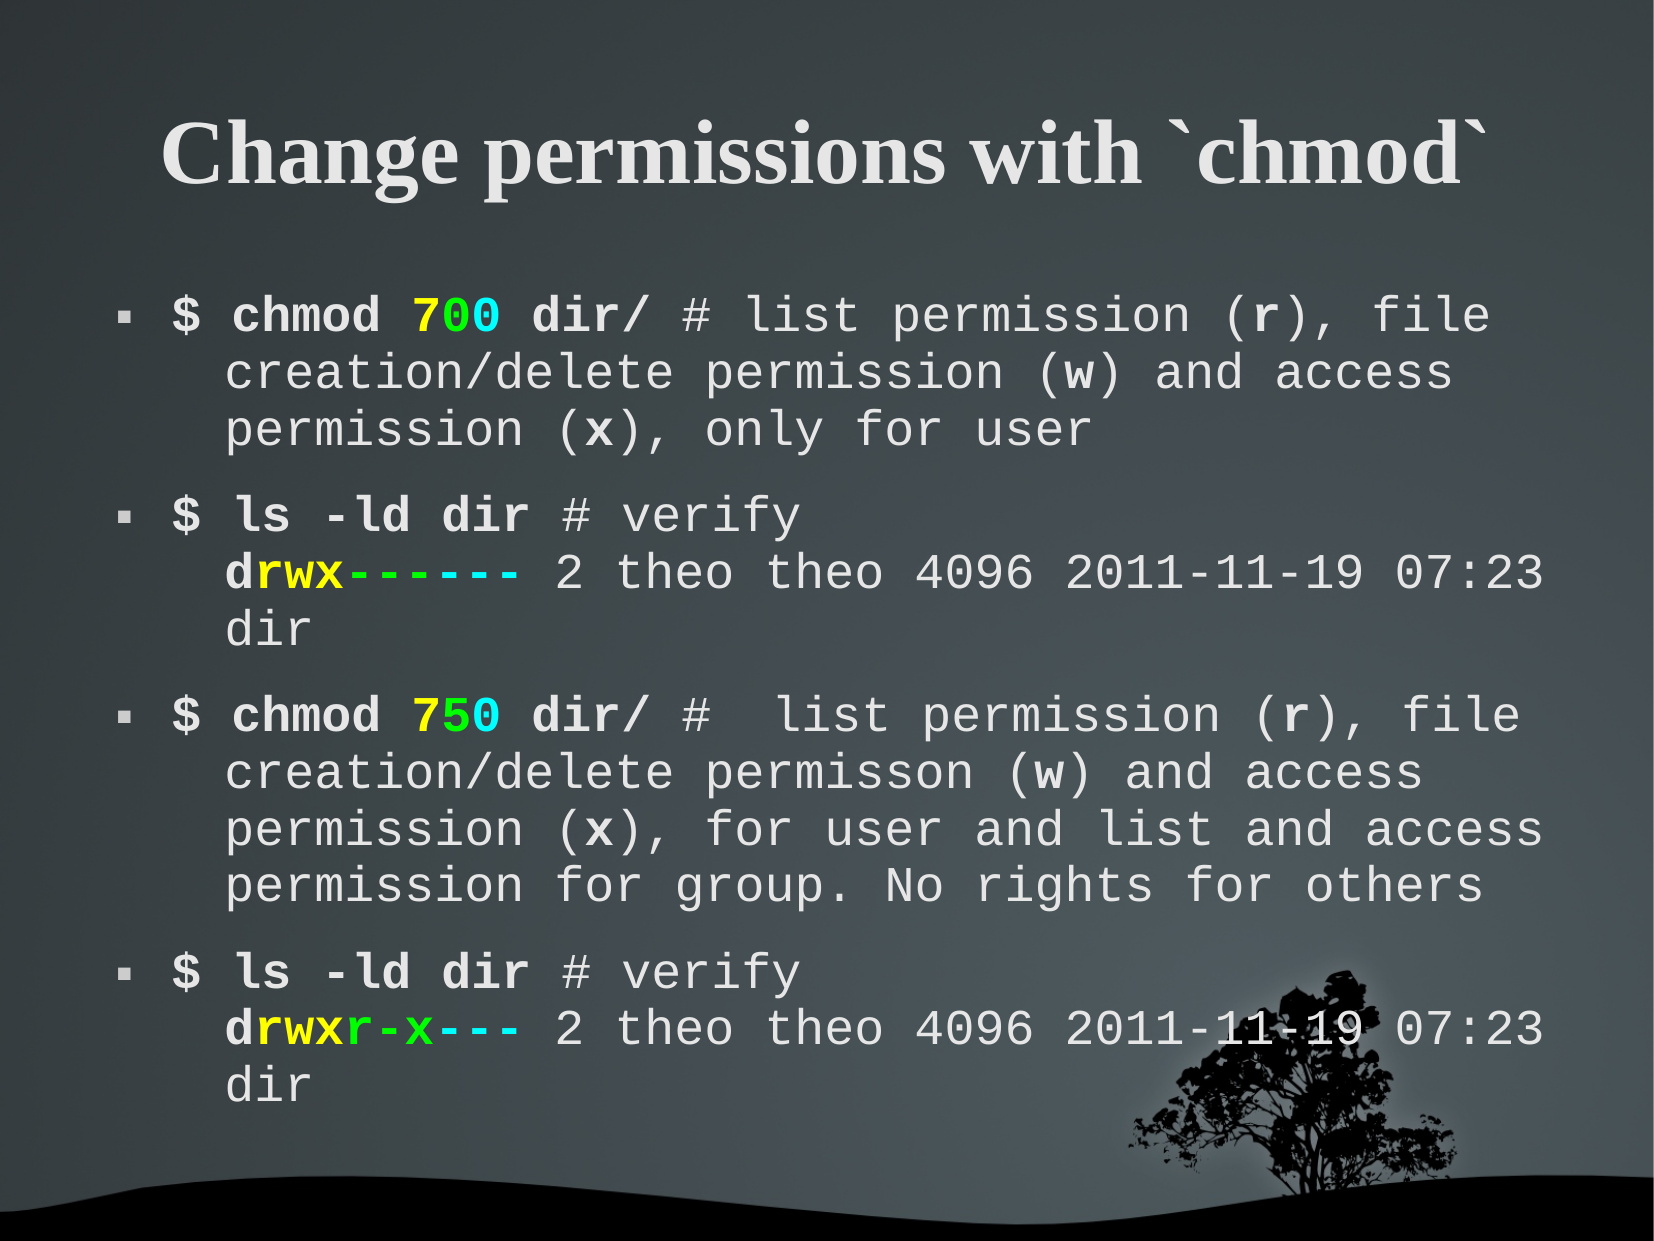

Change permissions with `chmod`
# $ chmod 700 dir/ # list permission (r), file creation/delete permission (w) and access permission (x), only for user
$ ls -ld dir # verify
drwx------ 2 theo theo 4096 2011-11-19 07:23 dir
$ chmod 750 dir/ # list permission (r), file creation/delete permisson (w) and access permission (x), for user and list and access permission for group. No rights for others
$ ls -ld dir # verify
drwxr-x--- 2 theo theo 4096 2011-11-19 07:23 dir